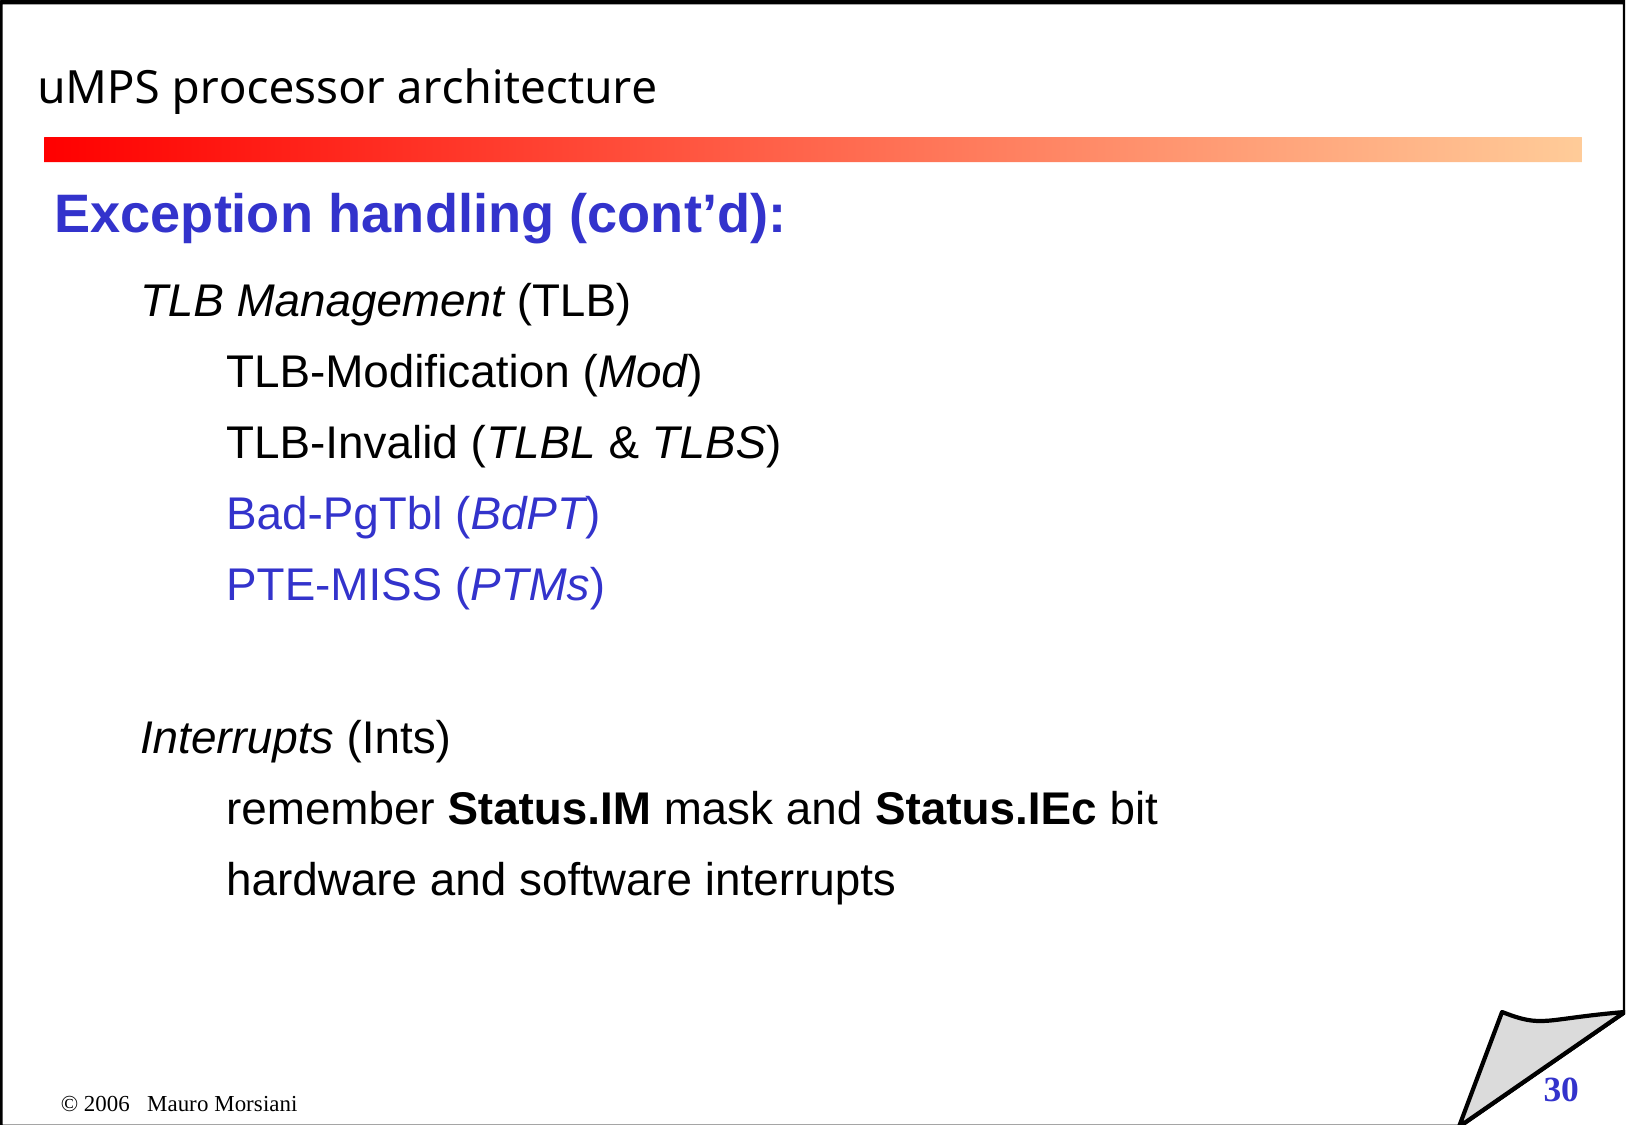

# uMPS processor architecture
Exception handling (cont’d):
TLB Management (TLB)
TLB-Modification (Mod)
TLB-Invalid (TLBL & TLBS)
Bad-PgTbl (BdPT)
PTE-MISS (PTMs)
Interrupts (Ints)
remember Status.IM mask and Status.IEc bit
hardware and software interrupts